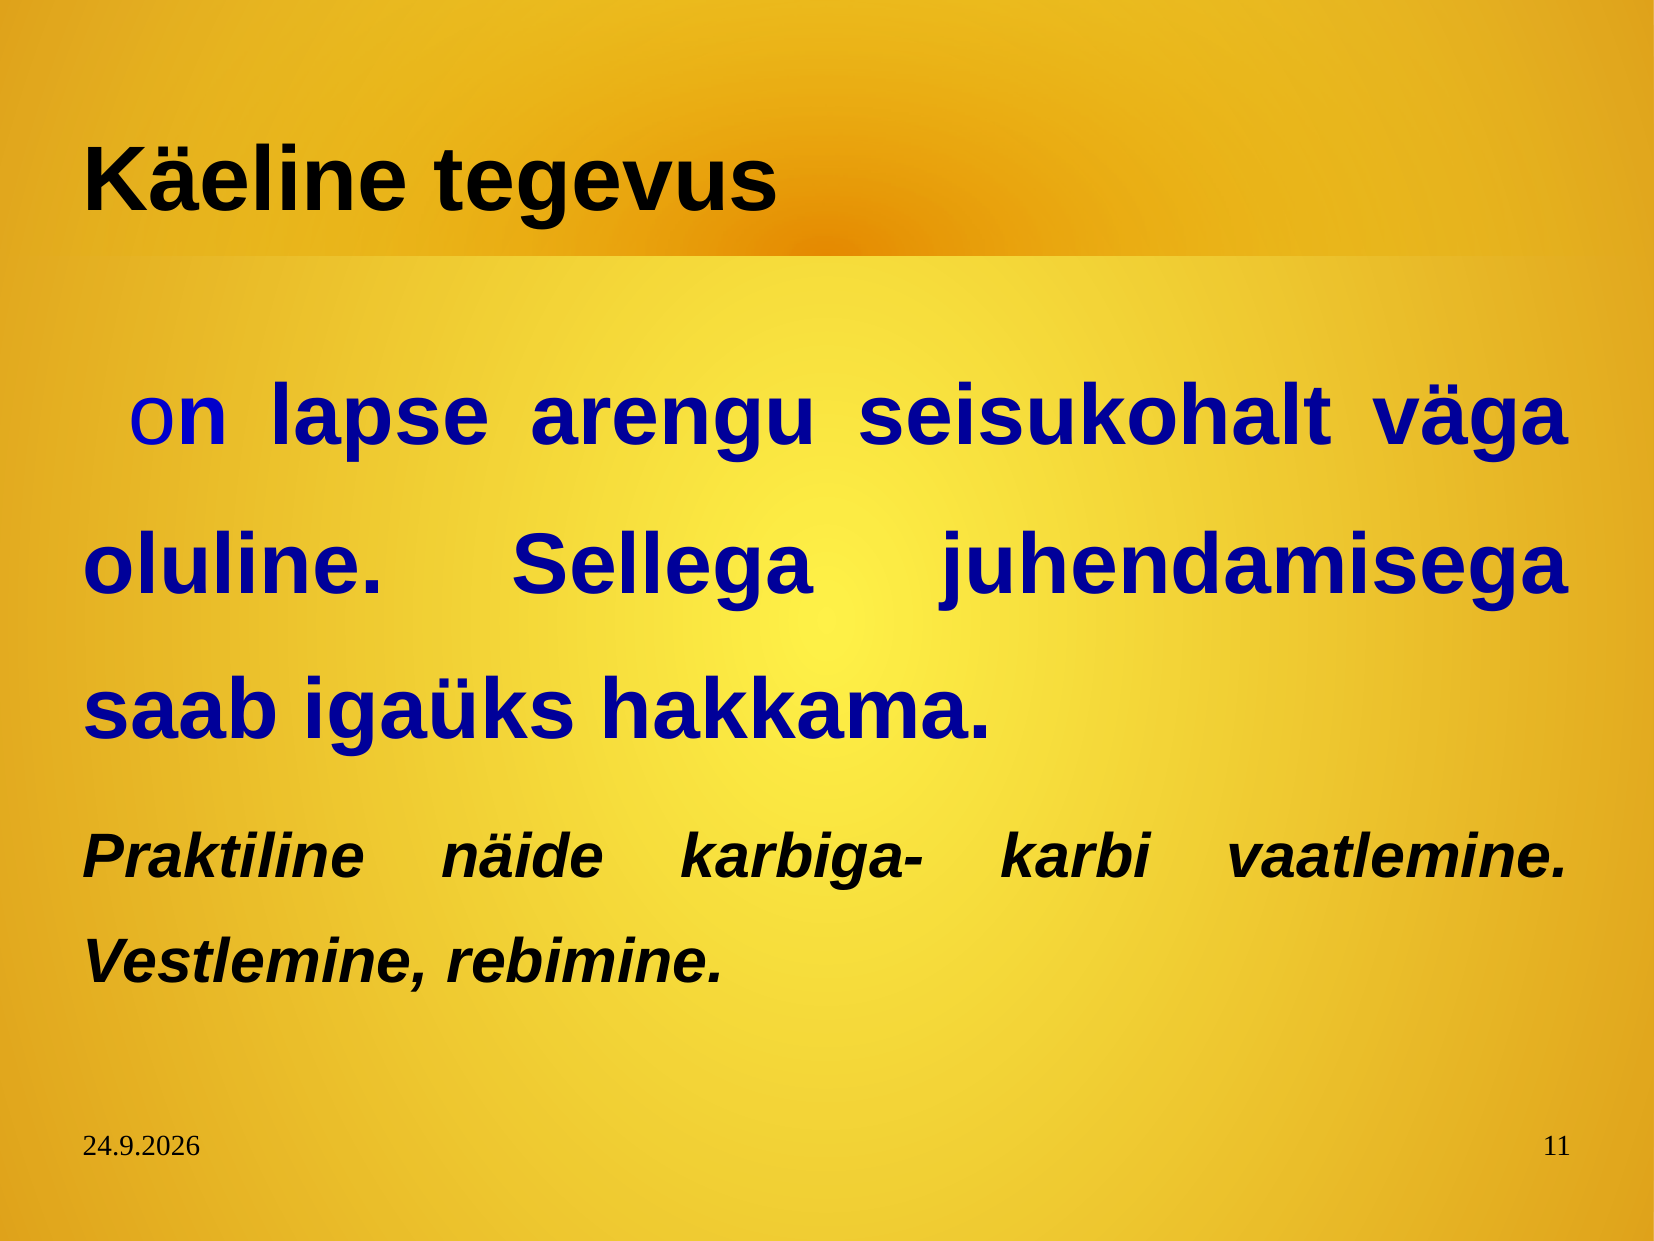

# Käeline tegevus
 on lapse arengu seisukohalt väga oluline. Sellega juhendamisega saab igaüks hakkama.
Praktiline näide karbiga- karbi vaatlemine. Vestlemine, rebimine.
11